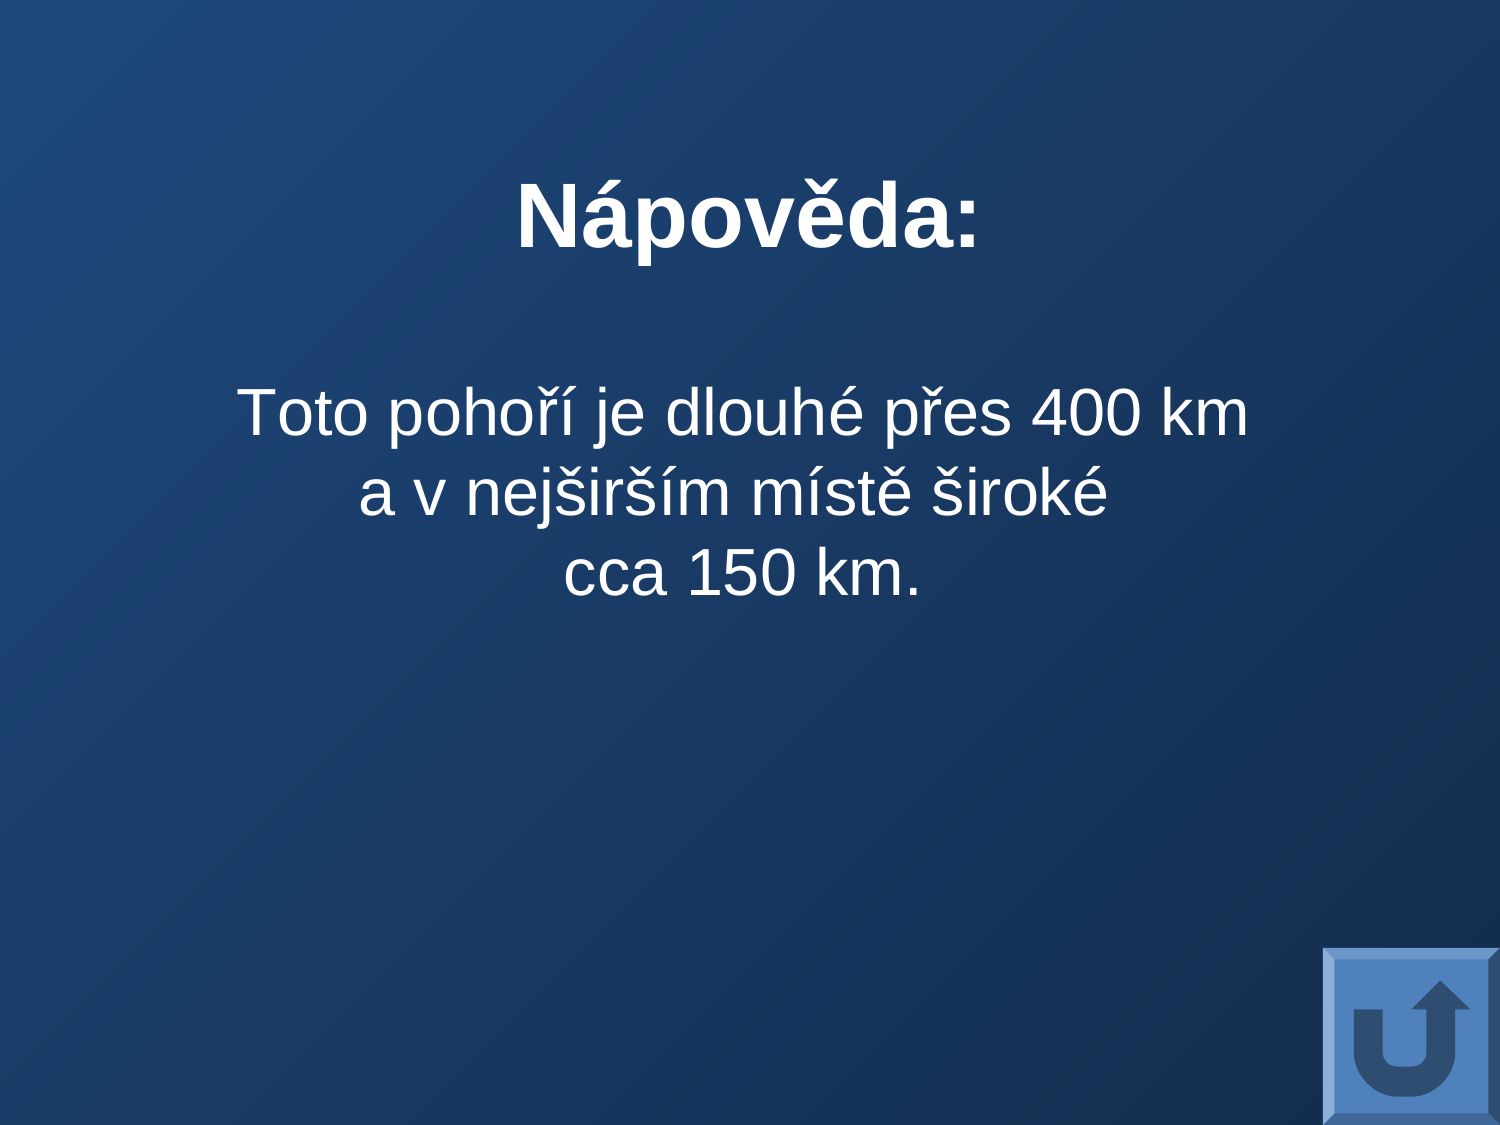

# Nápověda:
Toto pohoří je dlouhé přes 400 km a v nejširším místě široké
cca 150 km.